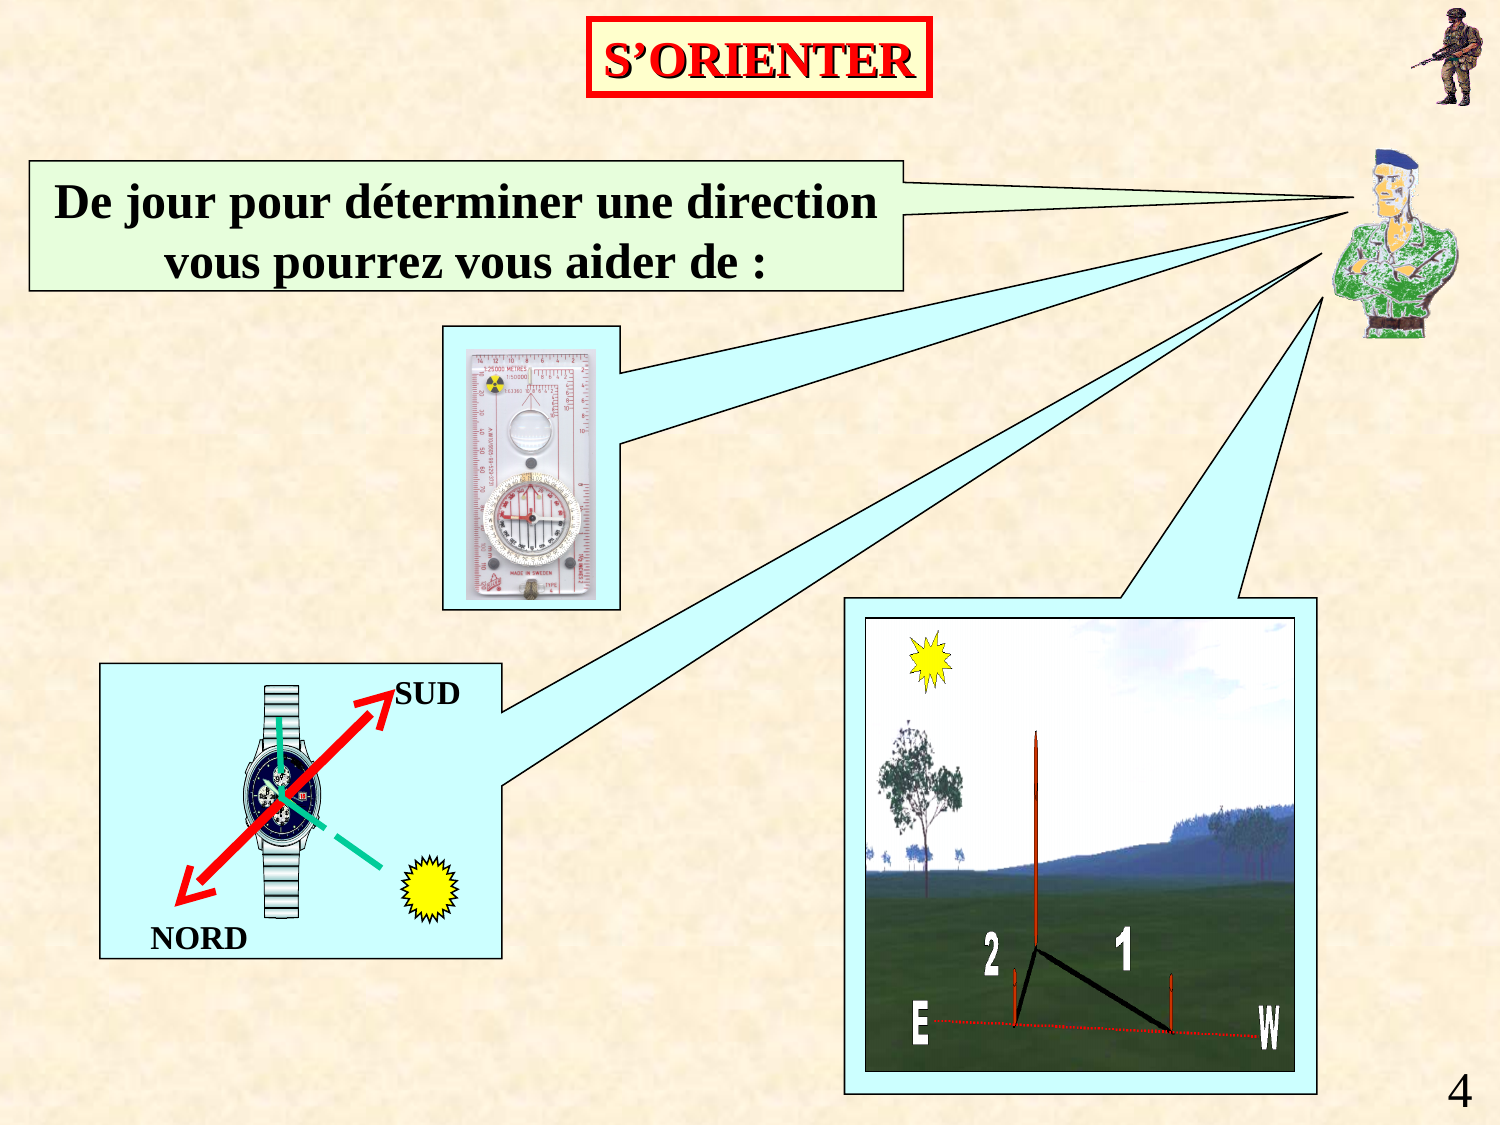

S’ORIENTER
De jour pour déterminer une direction vous pourrez vous aider de :
SUD
6
0
T
A
C
H
O
M
E
T
E
R
1
2
9
3
6
5
0
0
1
0
4
0
8
2
6
4
2
0
3
0
6
0
5
0
1
0
4
0
2
0
3
0
NORD
4